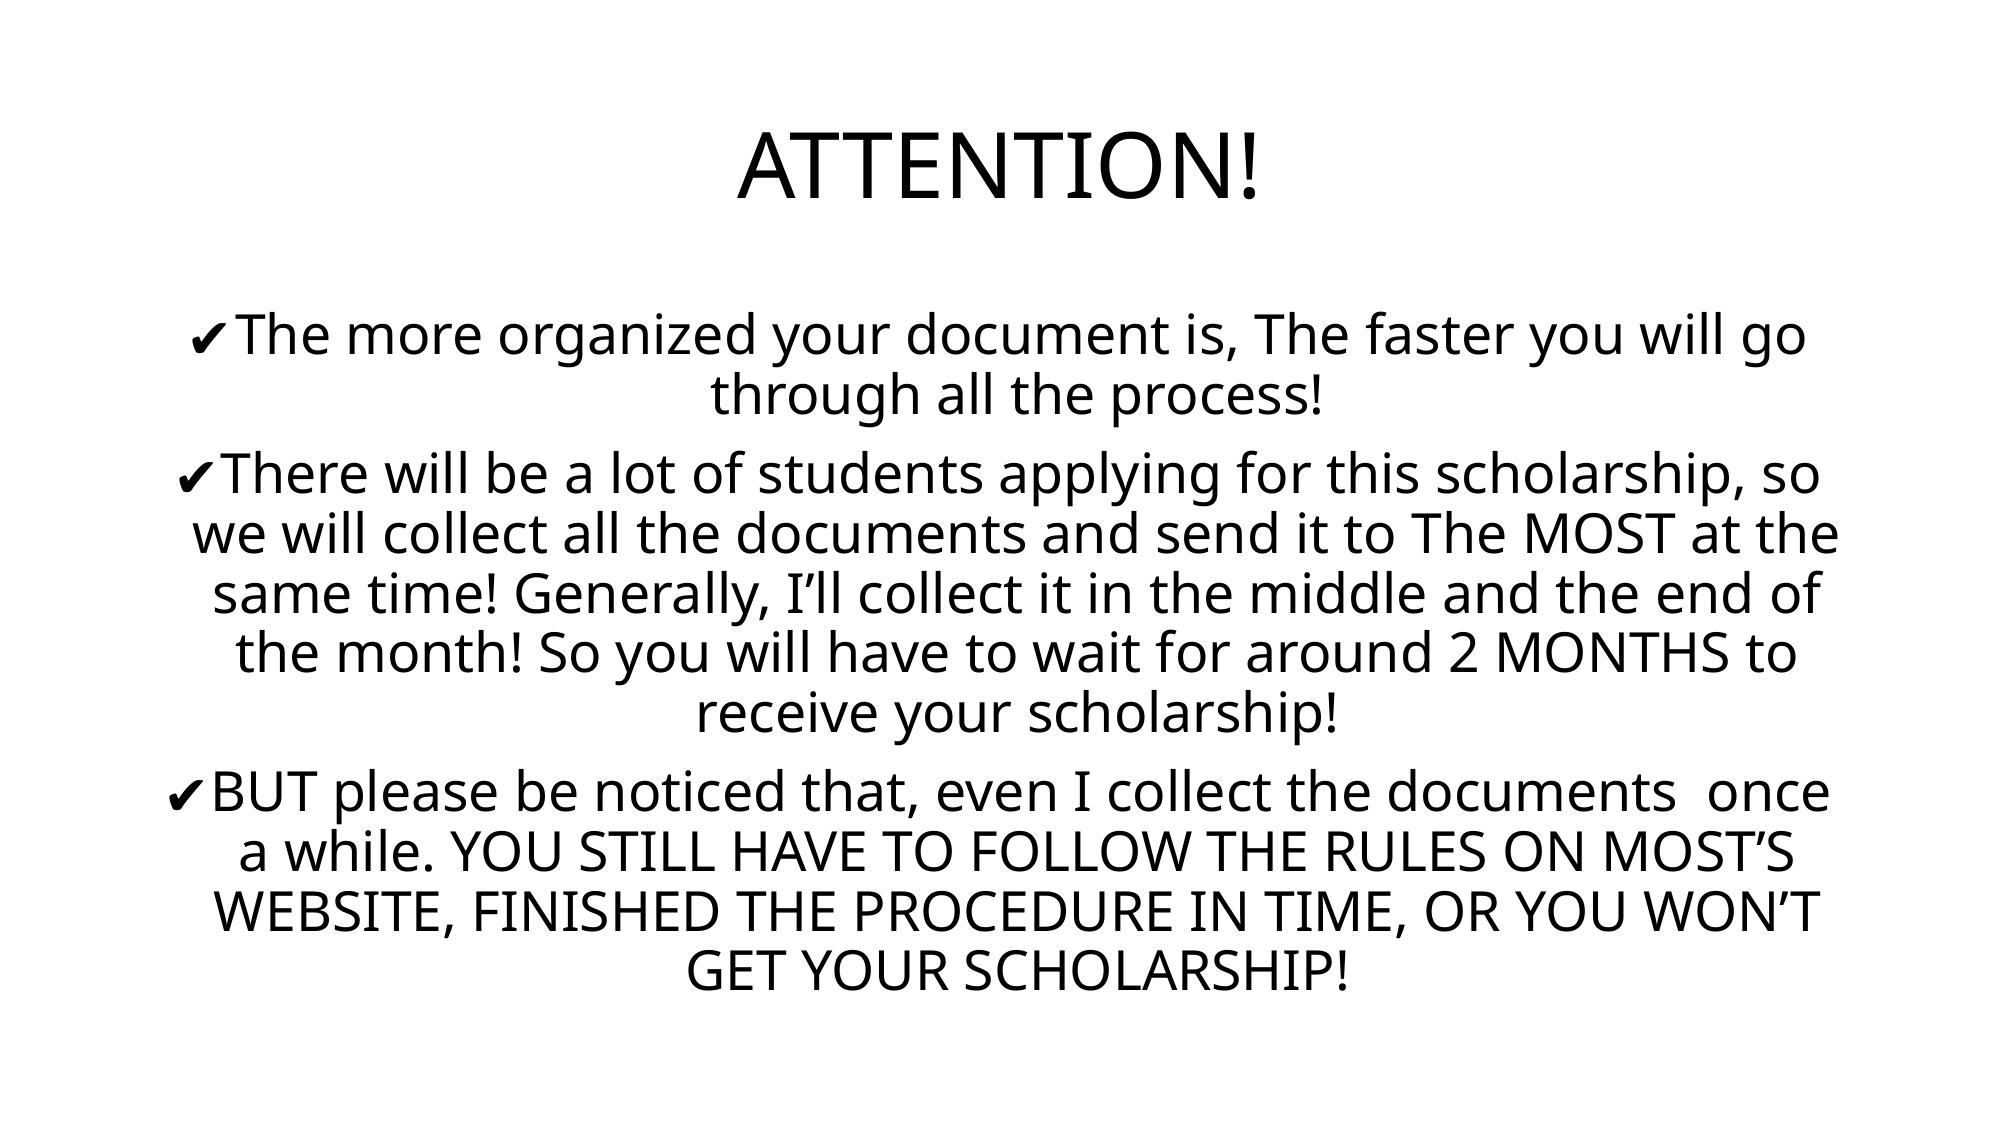

# ATTENTION!
The more organized your document is, The faster you will go through all the process!
There will be a lot of students applying for this scholarship, so we will collect all the documents and send it to The MOST at the same time! Generally, I’ll collect it in the middle and the end of the month! So you will have to wait for around 2 MONTHS to receive your scholarship!
BUT please be noticed that, even I collect the documents once a while. YOU STILL HAVE TO FOLLOW THE RULES ON MOST’S WEBSITE, FINISHED THE PROCEDURE IN TIME, OR YOU WON’T GET YOUR SCHOLARSHIP!